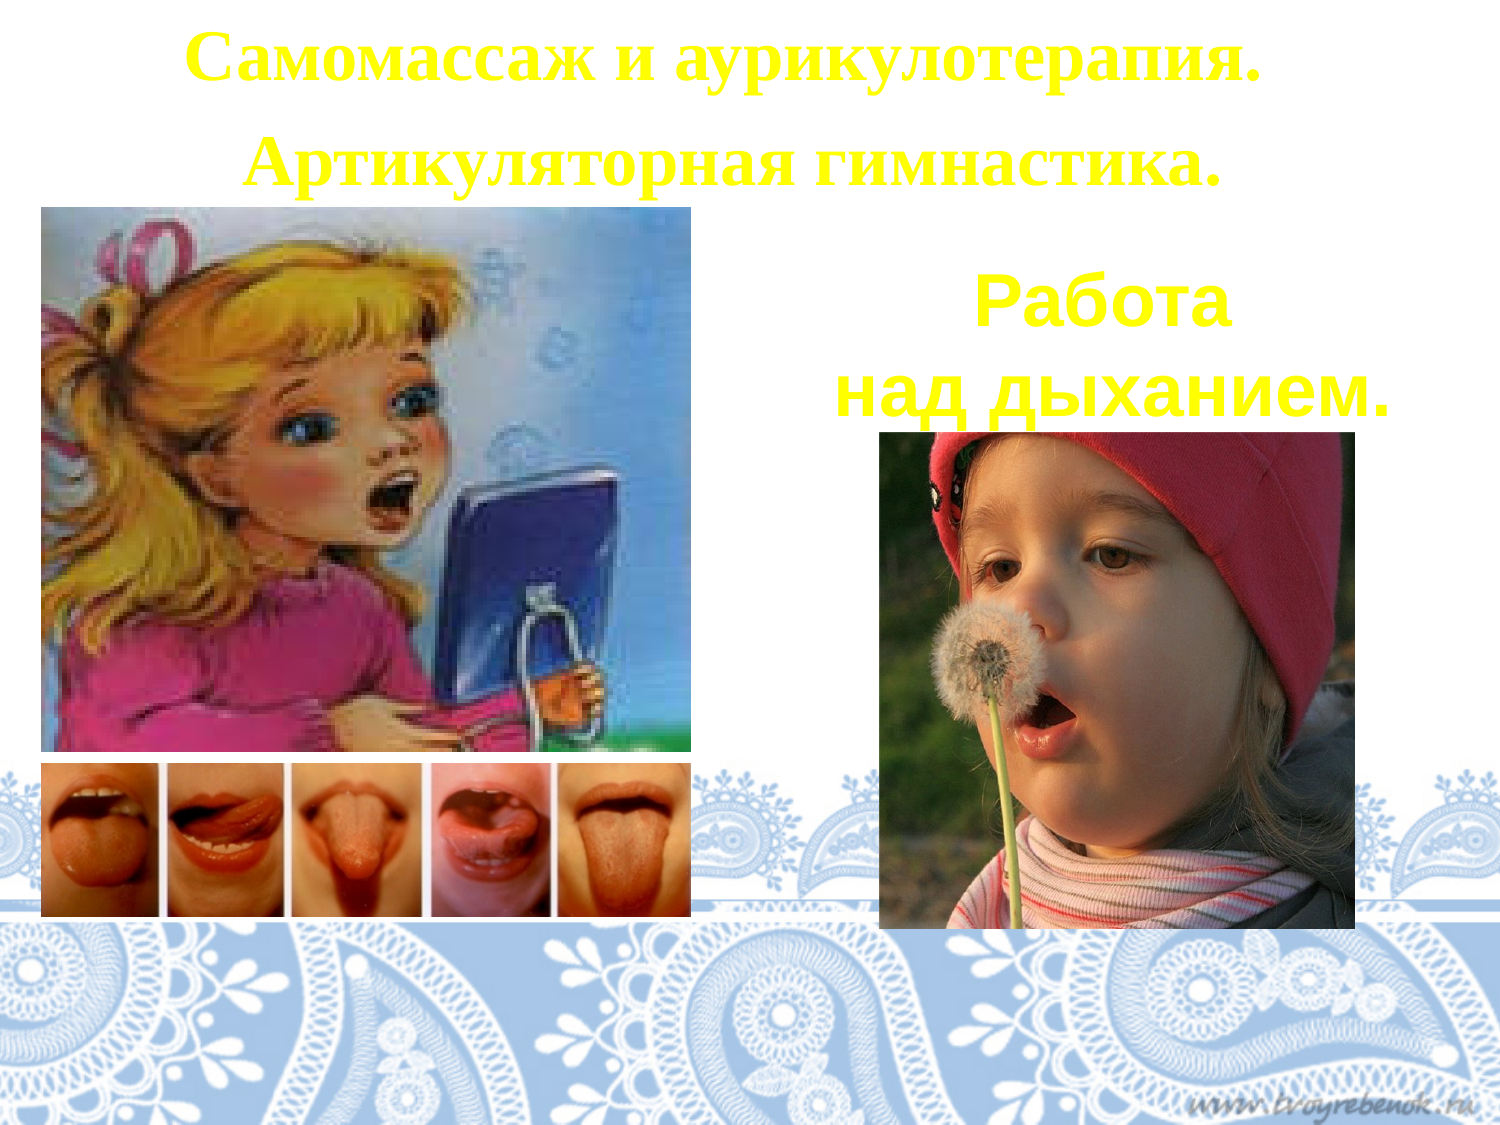

# Самомассаж и аурикулотерапия.
Артикуляторная гимнастика.
Работа
над дыханием.